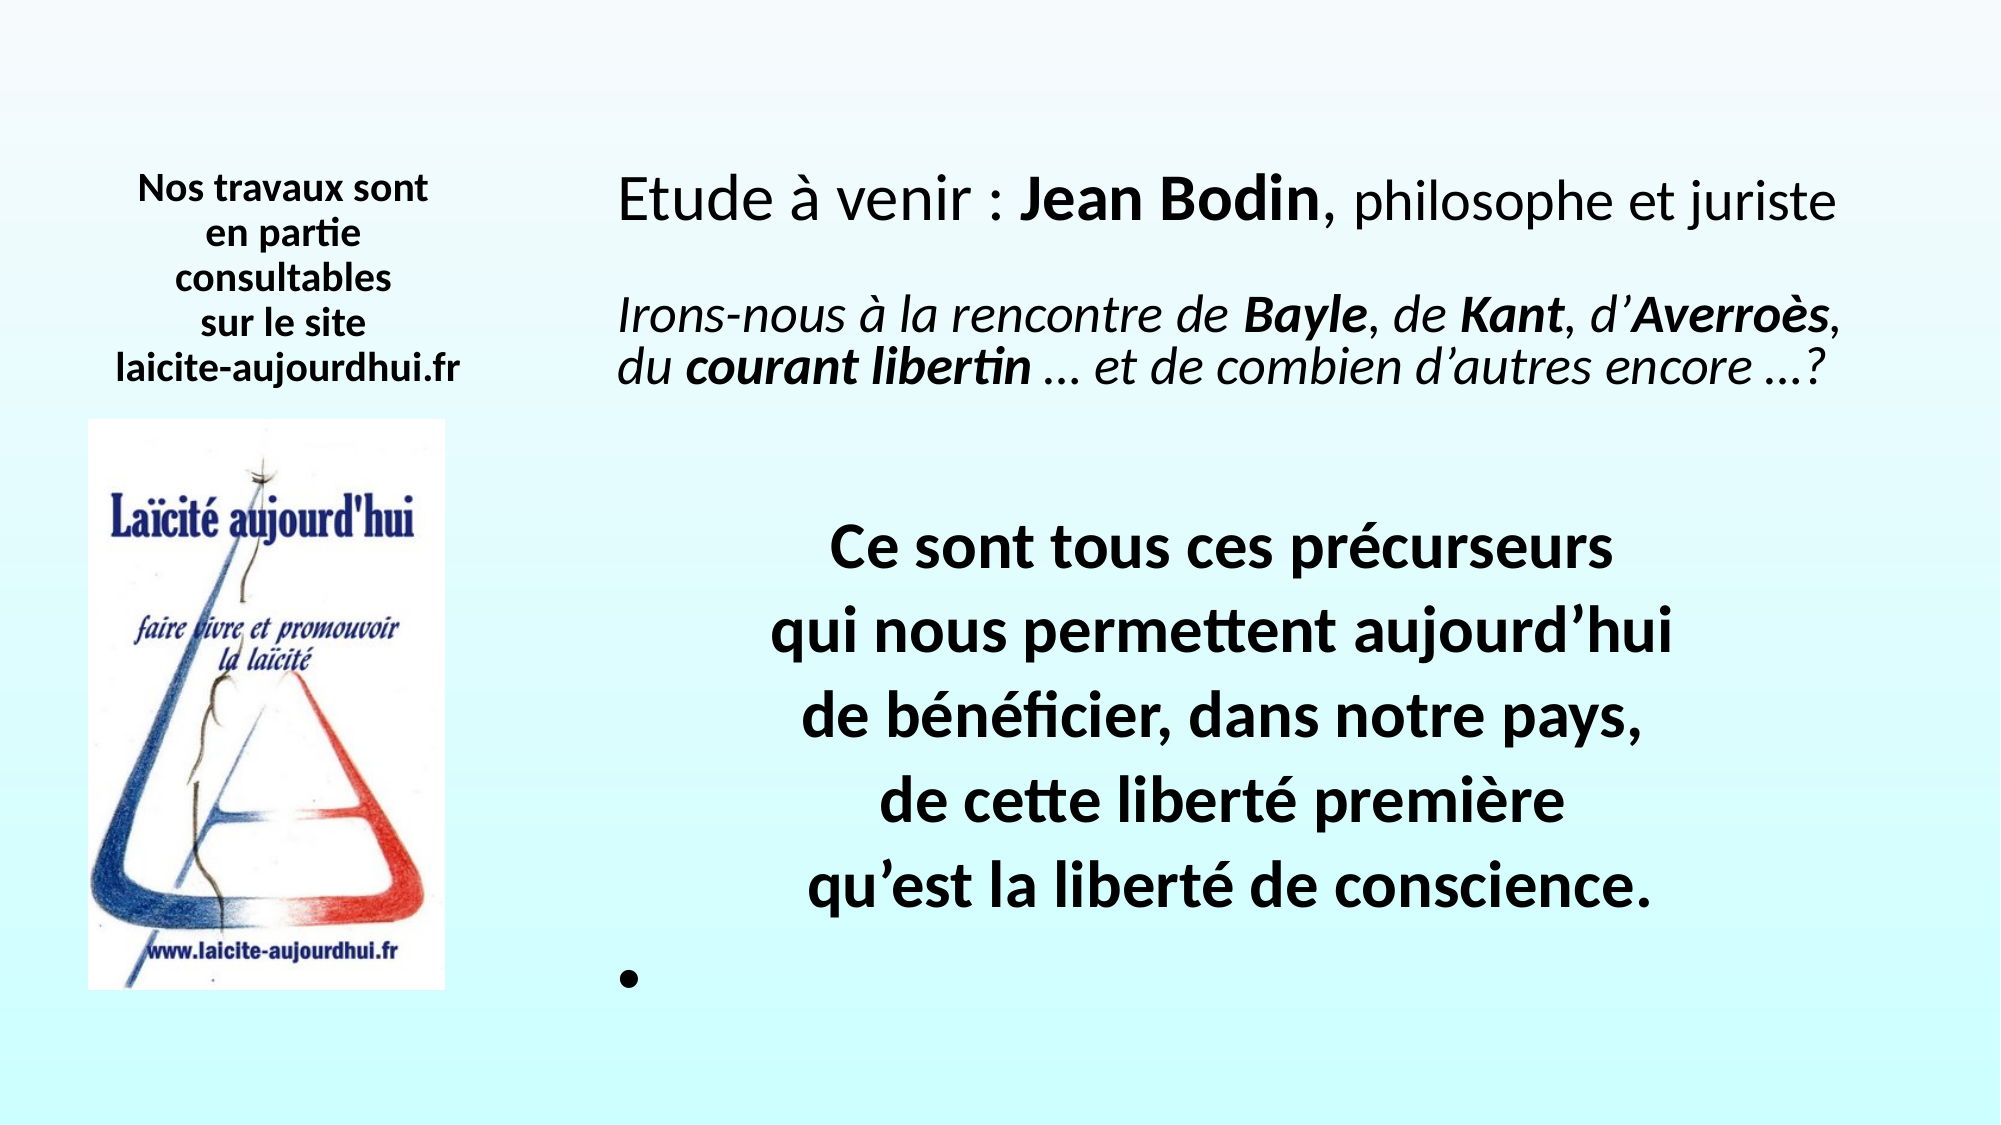

# Nos travaux sont en partie consultables sur le site laicite-aujourdhui.fr
Etude à venir : Jean Bodin, philosophe et juriste
Irons-nous à la rencontre de Bayle, de Kant, d’Averroès, du courant libertin … et de combien d’autres encore …?
Ce sont tous ces précurseurs
qui nous permettent aujourd’hui
de bénéficier, dans notre pays,
de cette liberté première
qu’est la liberté de conscience.